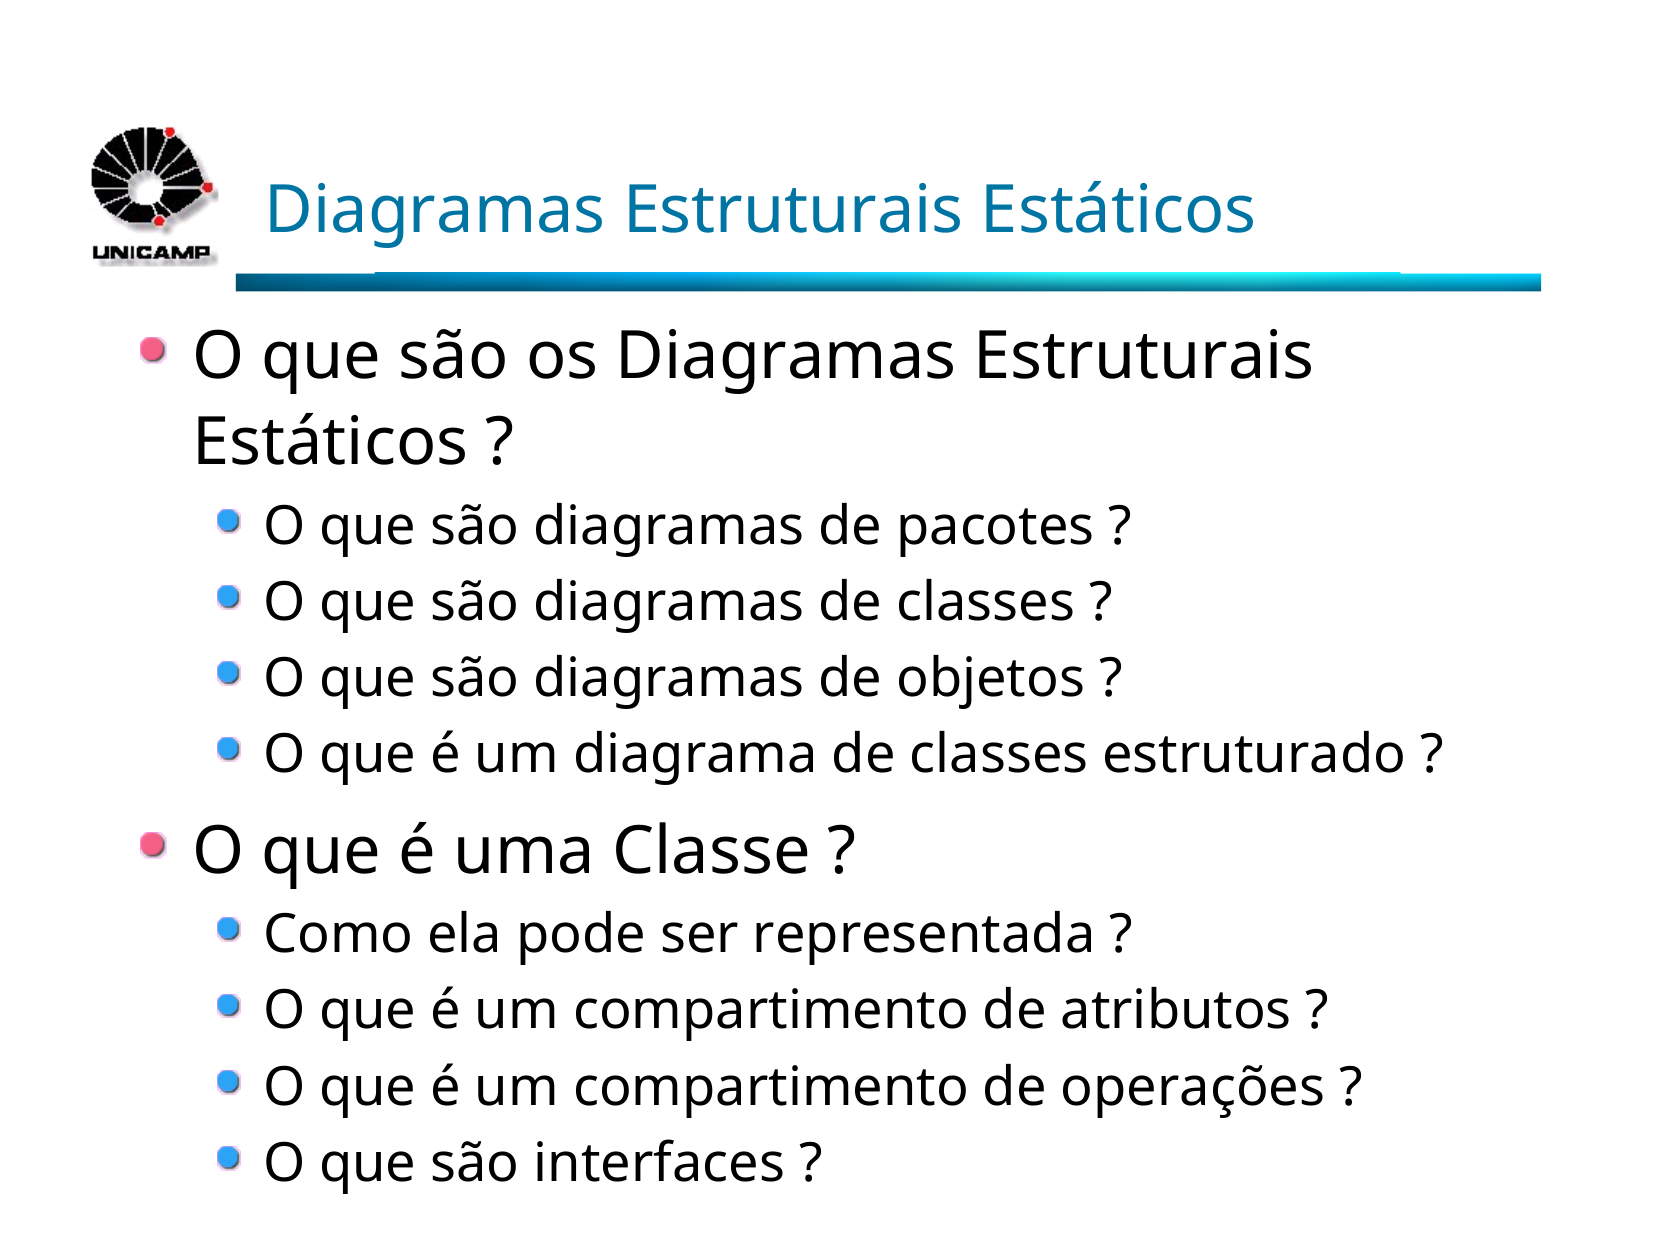

# Diagramas Estruturais Estáticos
O que são os Diagramas Estruturais
Estáticos ?
O que são diagramas de pacotes ?
O que são diagramas de classes ?
O que são diagramas de objetos ?
O que é um diagrama de classes estruturado ?
O que é uma Classe ?
Como ela pode ser representada ?
O que é um compartimento de atributos ?
O que é um compartimento de operações ?
O que são interfaces ?